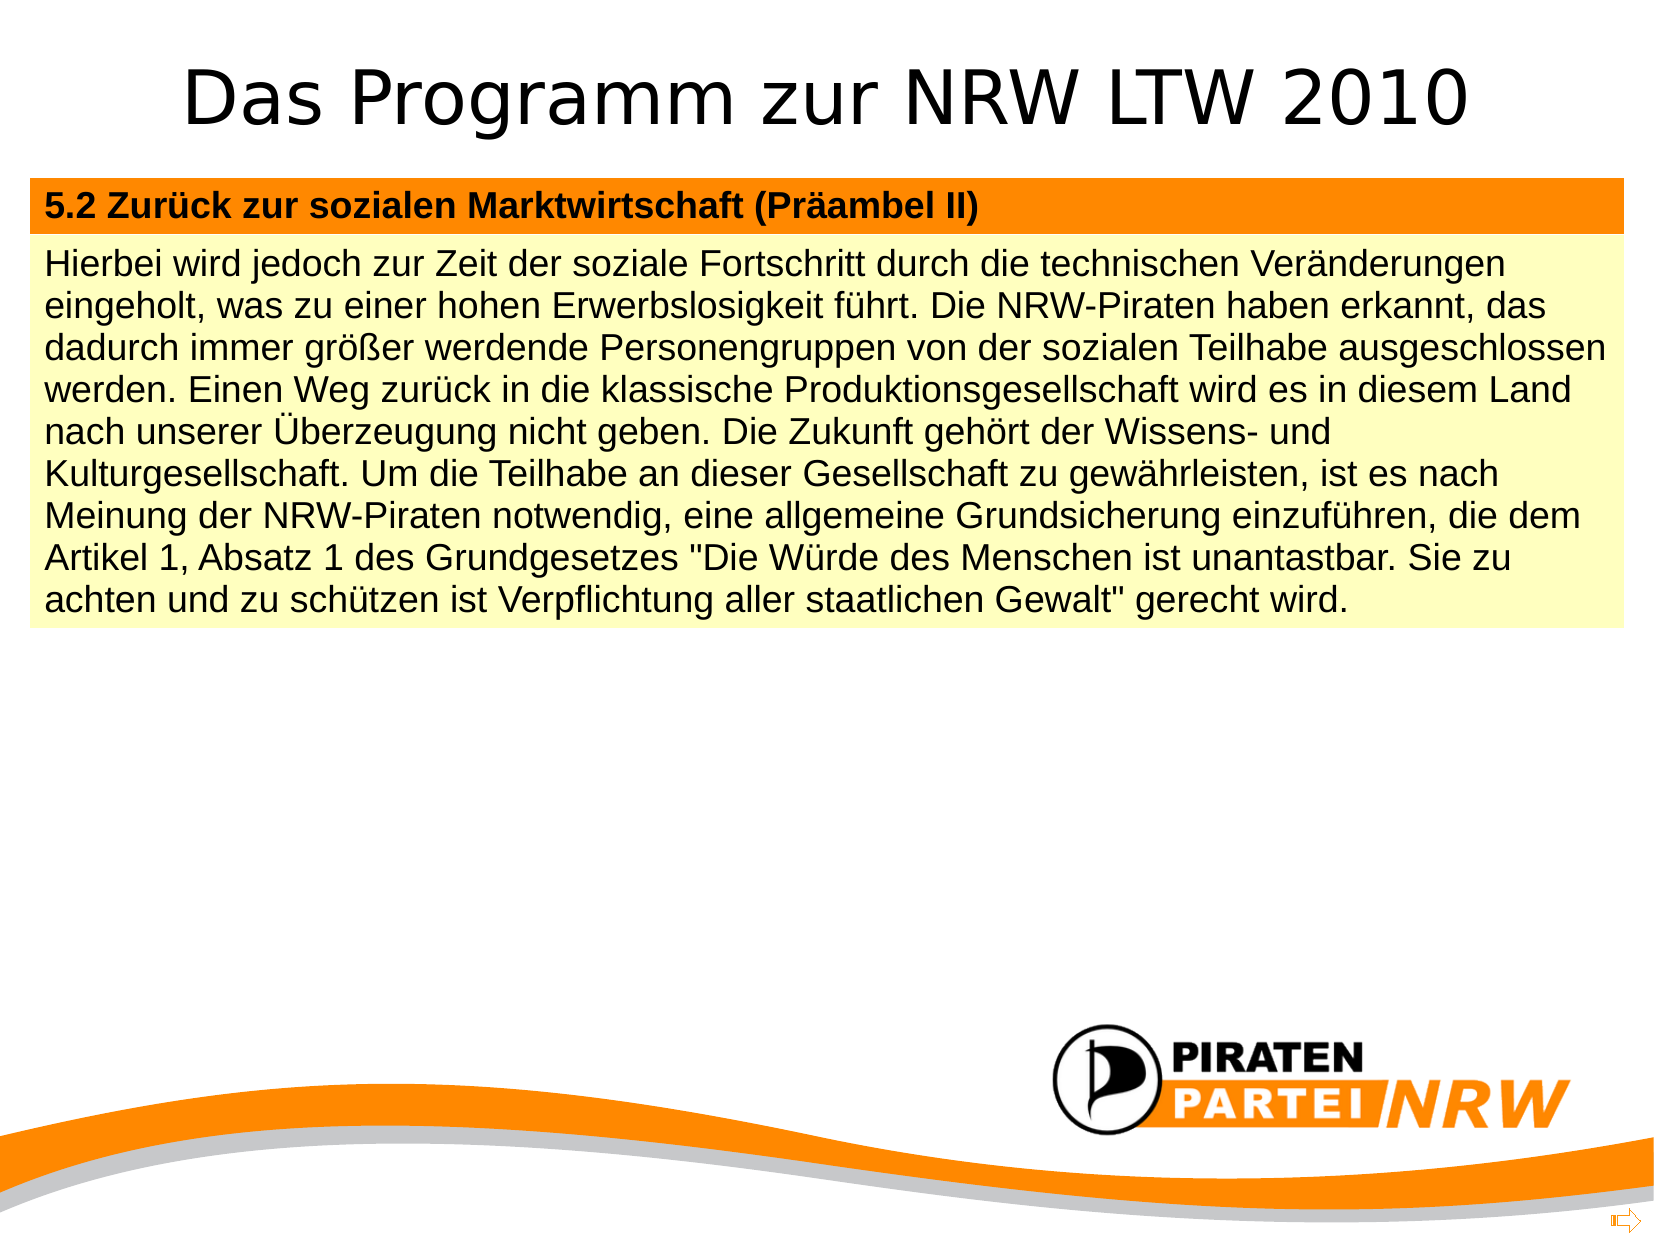

# Das Programm zur NRW LTW 2010
| 5.2 Zurück zur sozialen Marktwirtschaft (Präambel II) |
| --- |
| Hierbei wird jedoch zur Zeit der soziale Fortschritt durch die technischen Veränderungen eingeholt, was zu einer hohen Erwerbslosigkeit führt. Die NRW-Piraten haben erkannt, das dadurch immer größer werdende Personengruppen von der sozialen Teilhabe ausgeschlossen werden. Einen Weg zurück in die klassische Produktionsgesellschaft wird es in diesem Land nach unserer Überzeugung nicht geben. Die Zukunft gehört der Wissens- und Kulturgesellschaft. Um die Teilhabe an dieser Gesellschaft zu gewährleisten, ist es nach Meinung der NRW-Piraten notwendig, eine allgemeine Grundsicherung einzuführen, die dem Artikel 1, Absatz 1 des Grundgesetzes "Die Würde des Menschen ist unantastbar. Sie zu achten und zu schützen ist Verpflichtung aller staatlichen Gewalt" gerecht wird. |